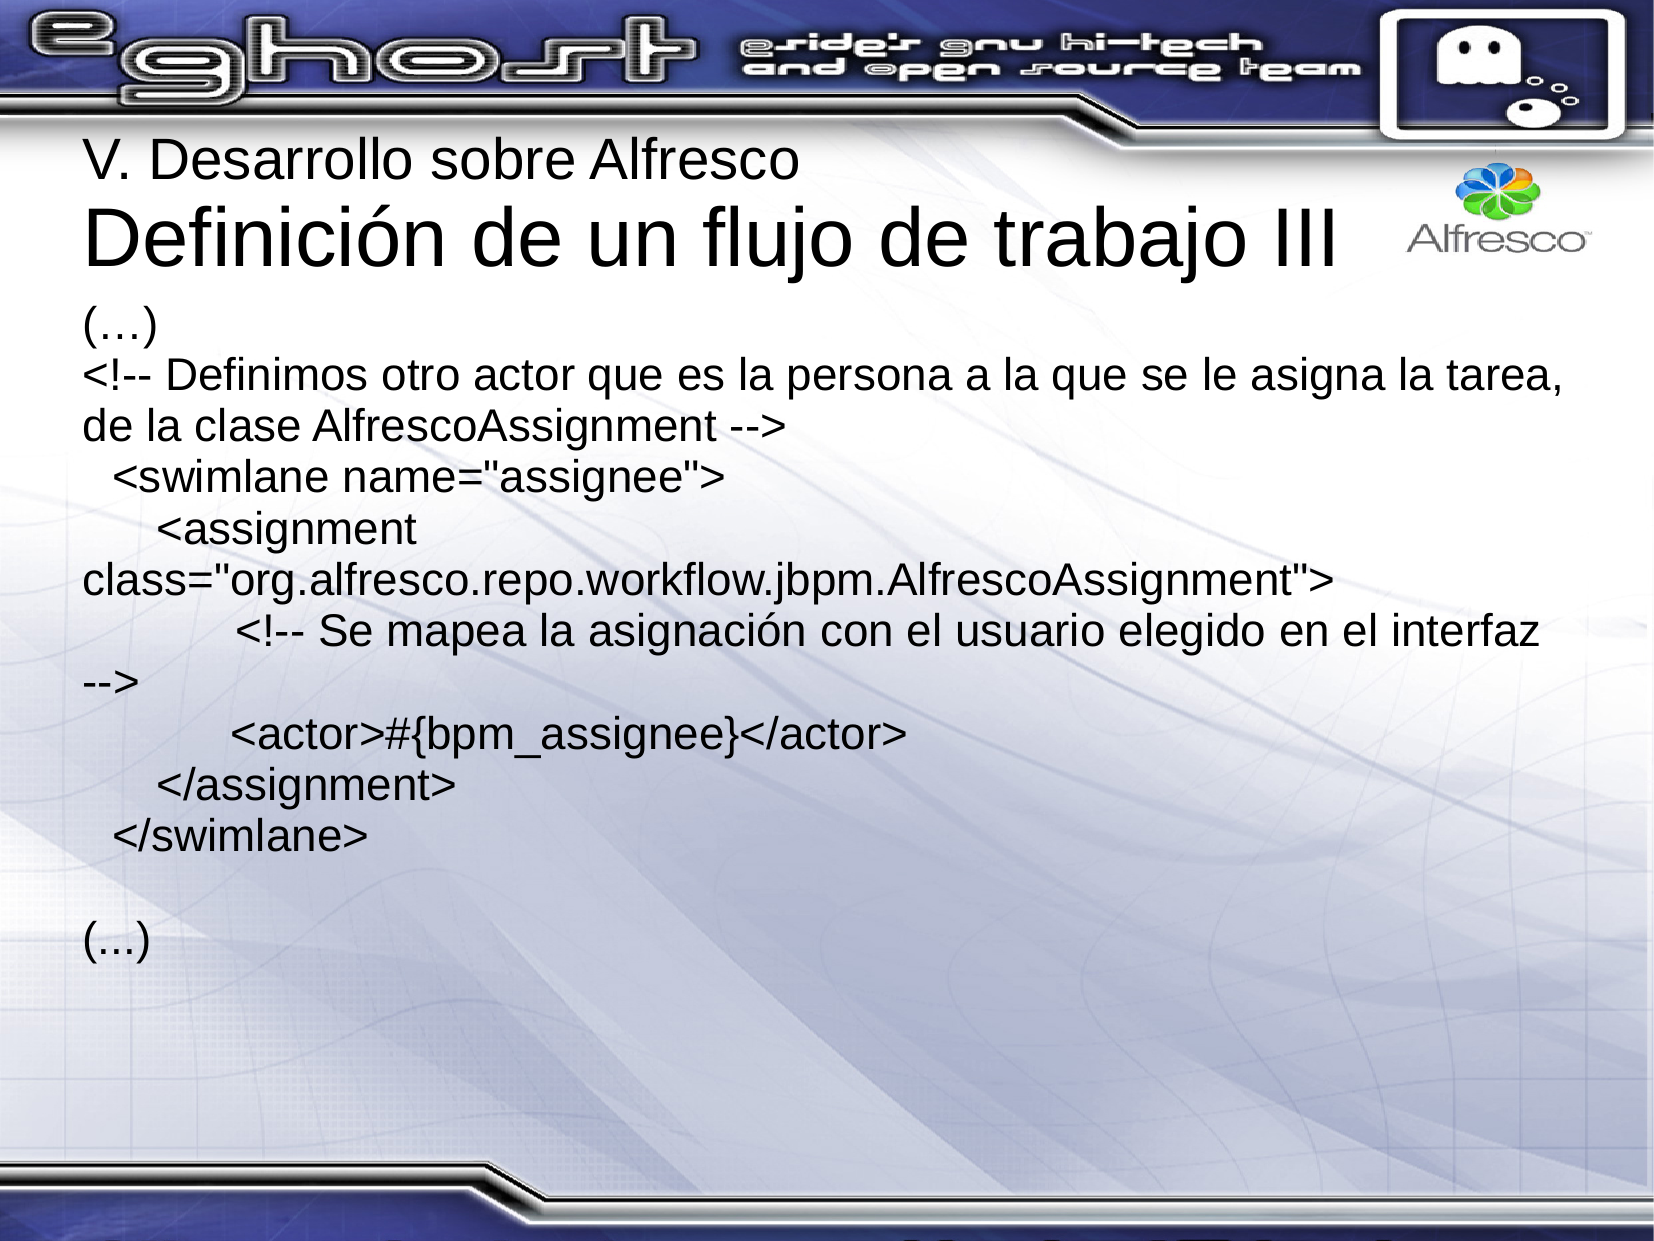

# V. Desarrollo sobre Alfresco Definición de un flujo de trabajo III
(…)
<!-- Definimos otro actor que es la persona a la que se le asigna la tarea, de la clase AlfrescoAssignment -->
	<swimlane name="assignee">
		<assignment class="org.alfresco.repo.workflow.jbpm.AlfrescoAssignment">
 <!-- Se mapea la asignación con el usuario elegido en el interfaz -->
			<actor>#{bpm_assignee}</actor>
		</assignment>
	</swimlane>
(...)